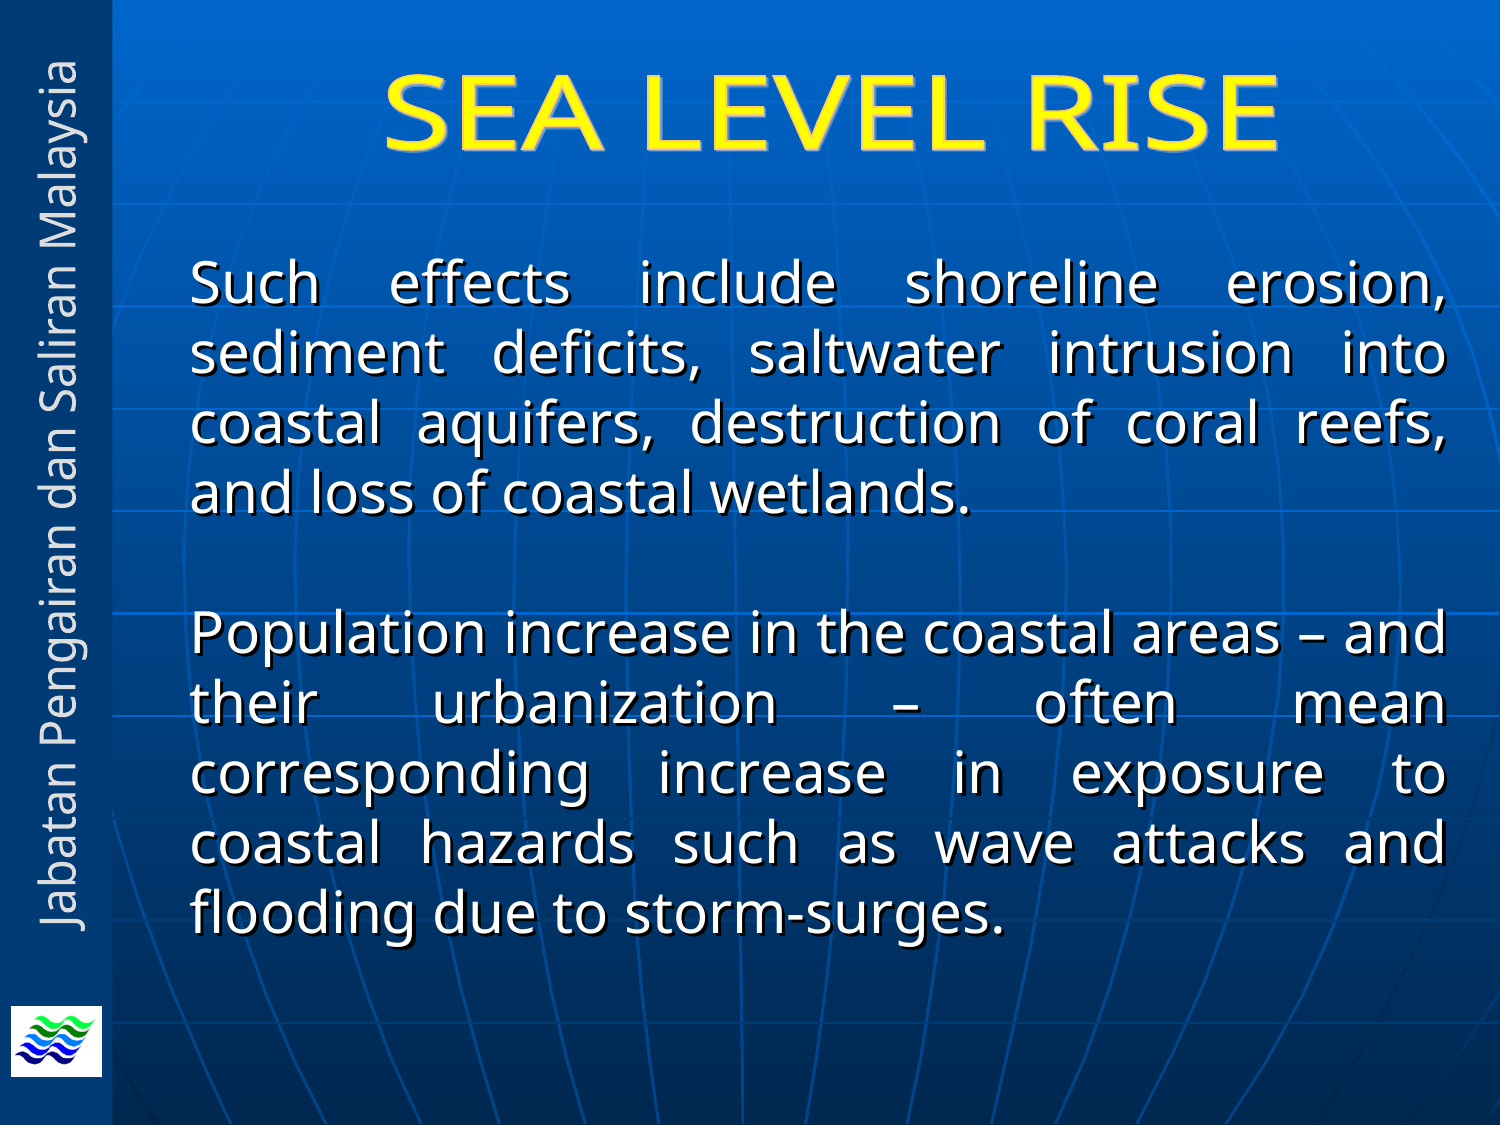

SEA LEVEL RISE
Such effects include shoreline erosion, sediment deficits, saltwater intrusion into coastal aquifers, destruction of coral reefs, and loss of coastal wetlands.
Population increase in the coastal areas – and their urbanization – often mean corresponding increase in exposure to coastal hazards such as wave attacks and flooding due to storm-surges.
Jabatan Pengairan dan Saliran Malaysia